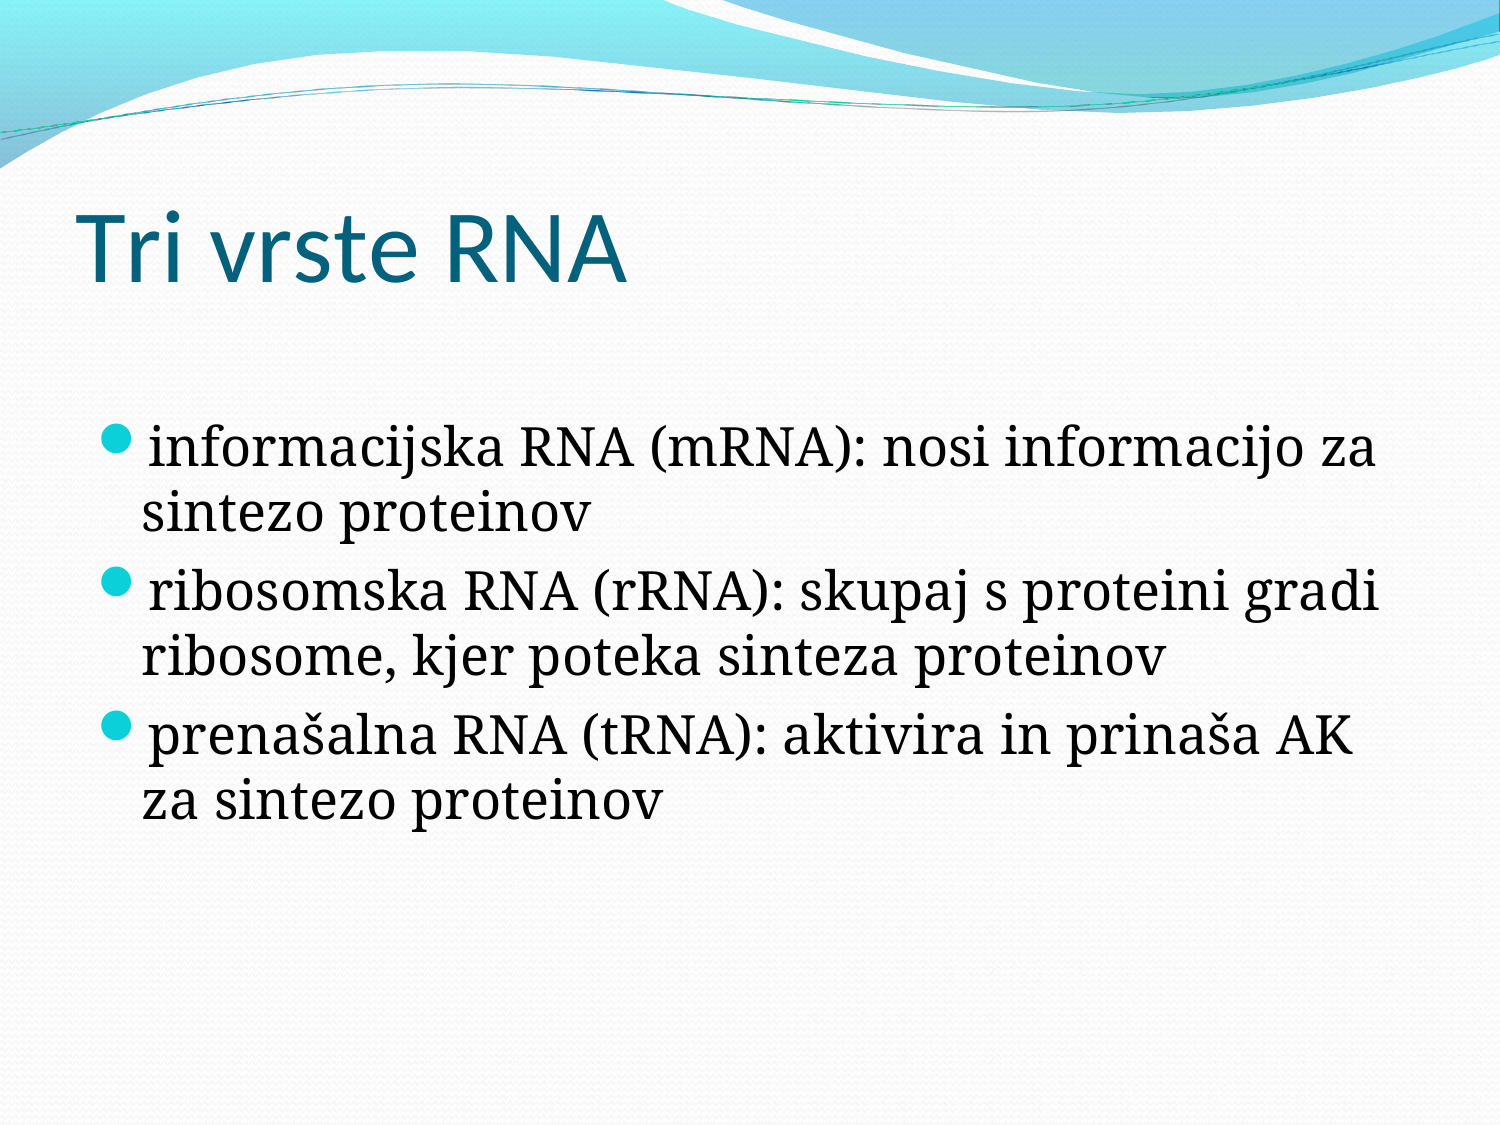

# Tri vrste RNA
informacijska RNA (mRNA): nosi informacijo za sintezo proteinov
ribosomska RNA (rRNA): skupaj s proteini gradi ribosome, kjer poteka sinteza proteinov
prenašalna RNA (tRNA): aktivira in prinaša AK za sintezo proteinov